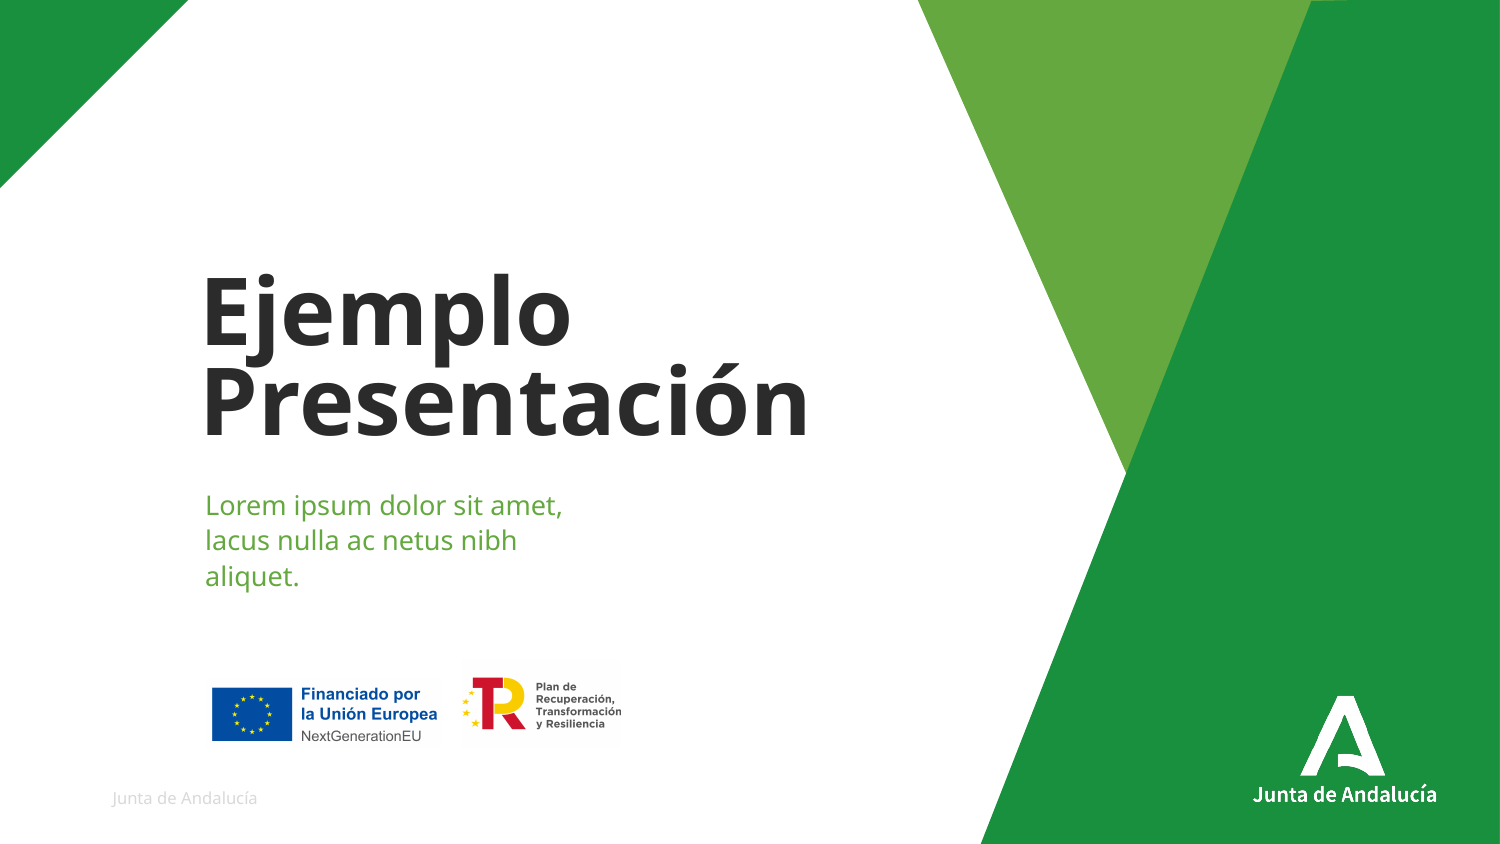

Ejemplo
Presentación
Lorem ipsum dolor sit amet, lacus nulla ac netus nibh aliquet.